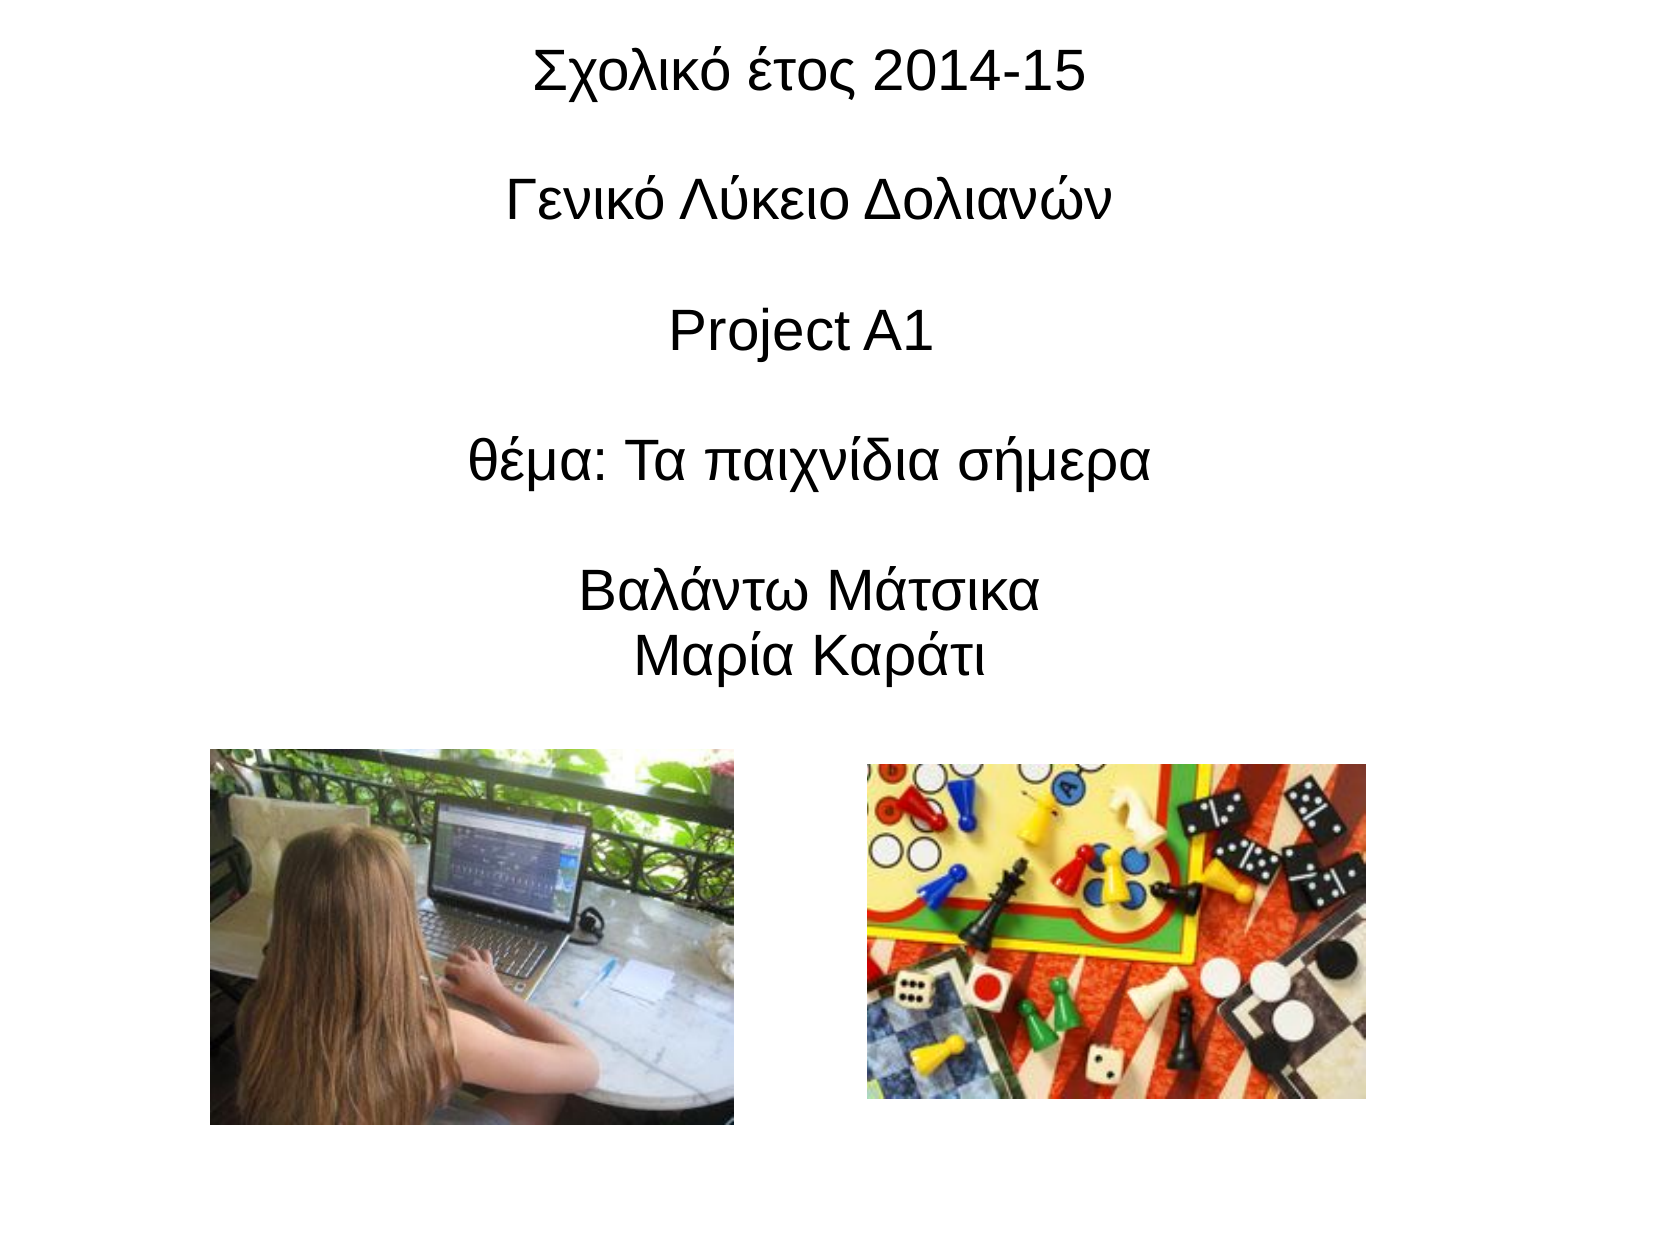

# Σχολικό έτος 2014-15 Γενικό Λύκειο Δολιανών Project A1 θέμα: Τα παιχνίδια σήμερα Bαλάντω Μάτσικα Μαρία Καράτι